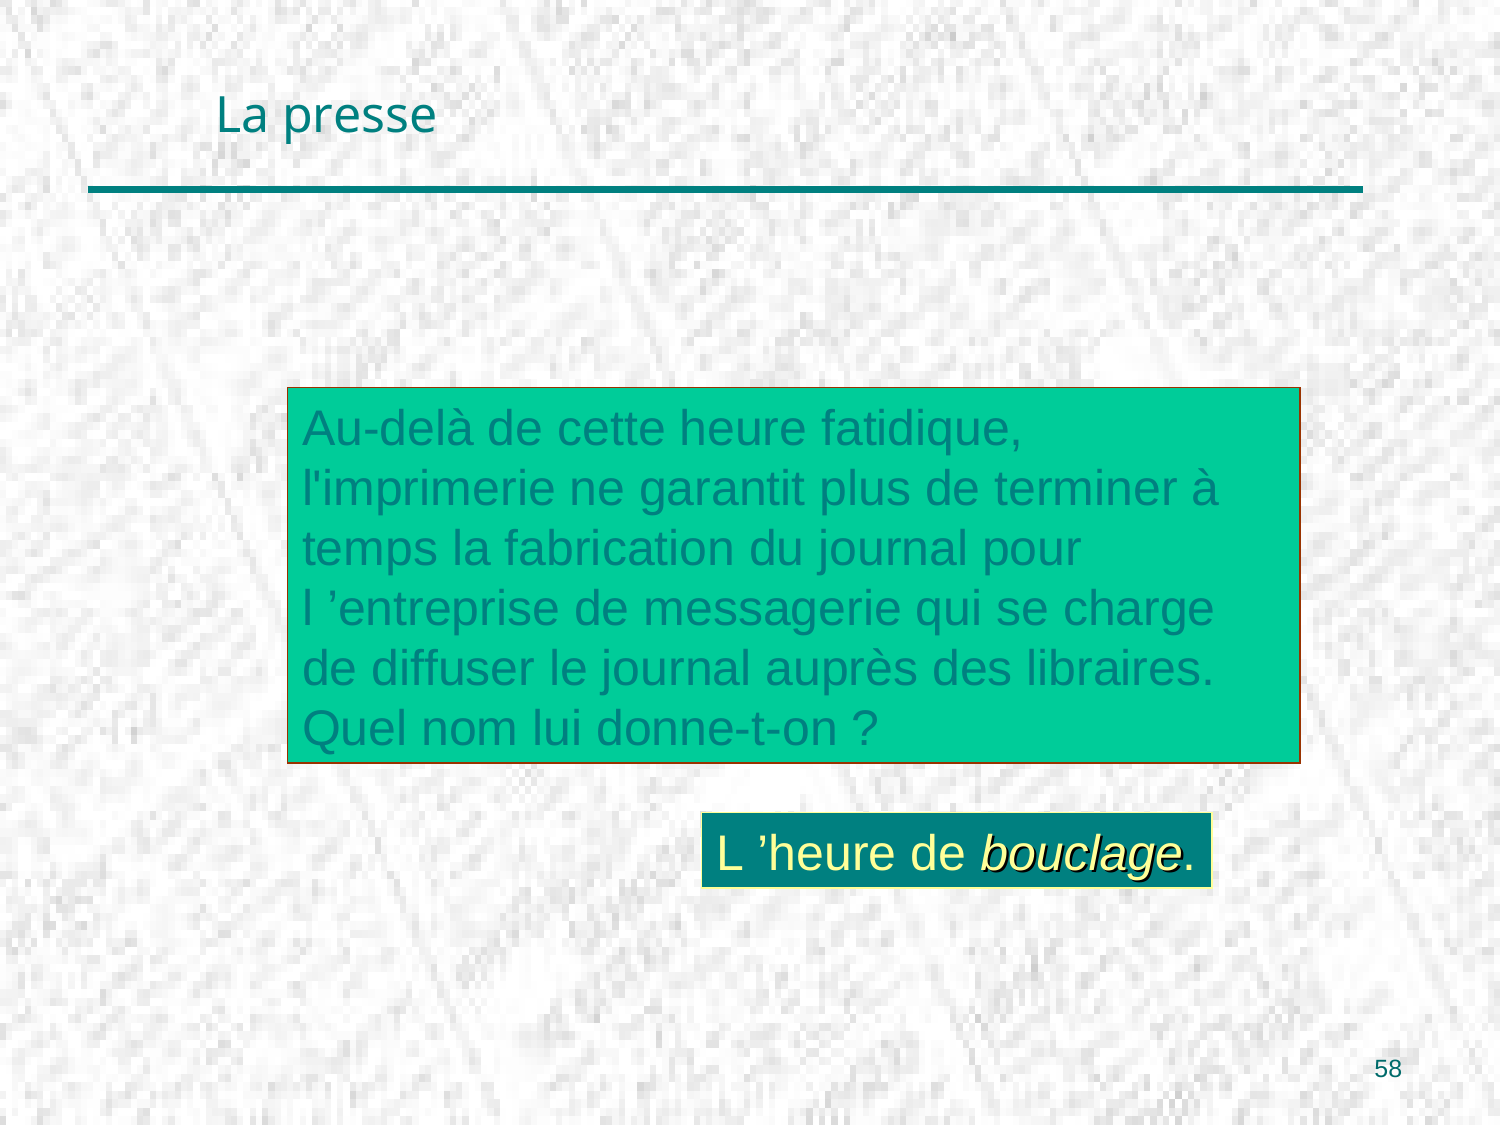

La presse
Au-delà de cette heure fatidique, l'imprimerie ne garantit plus de terminer à temps la fabrication du journal pour l ’entreprise de messagerie qui se charge de diffuser le journal auprès des libraires.
Quel nom lui donne-t-on ?
L ’heure de bouclage.
58